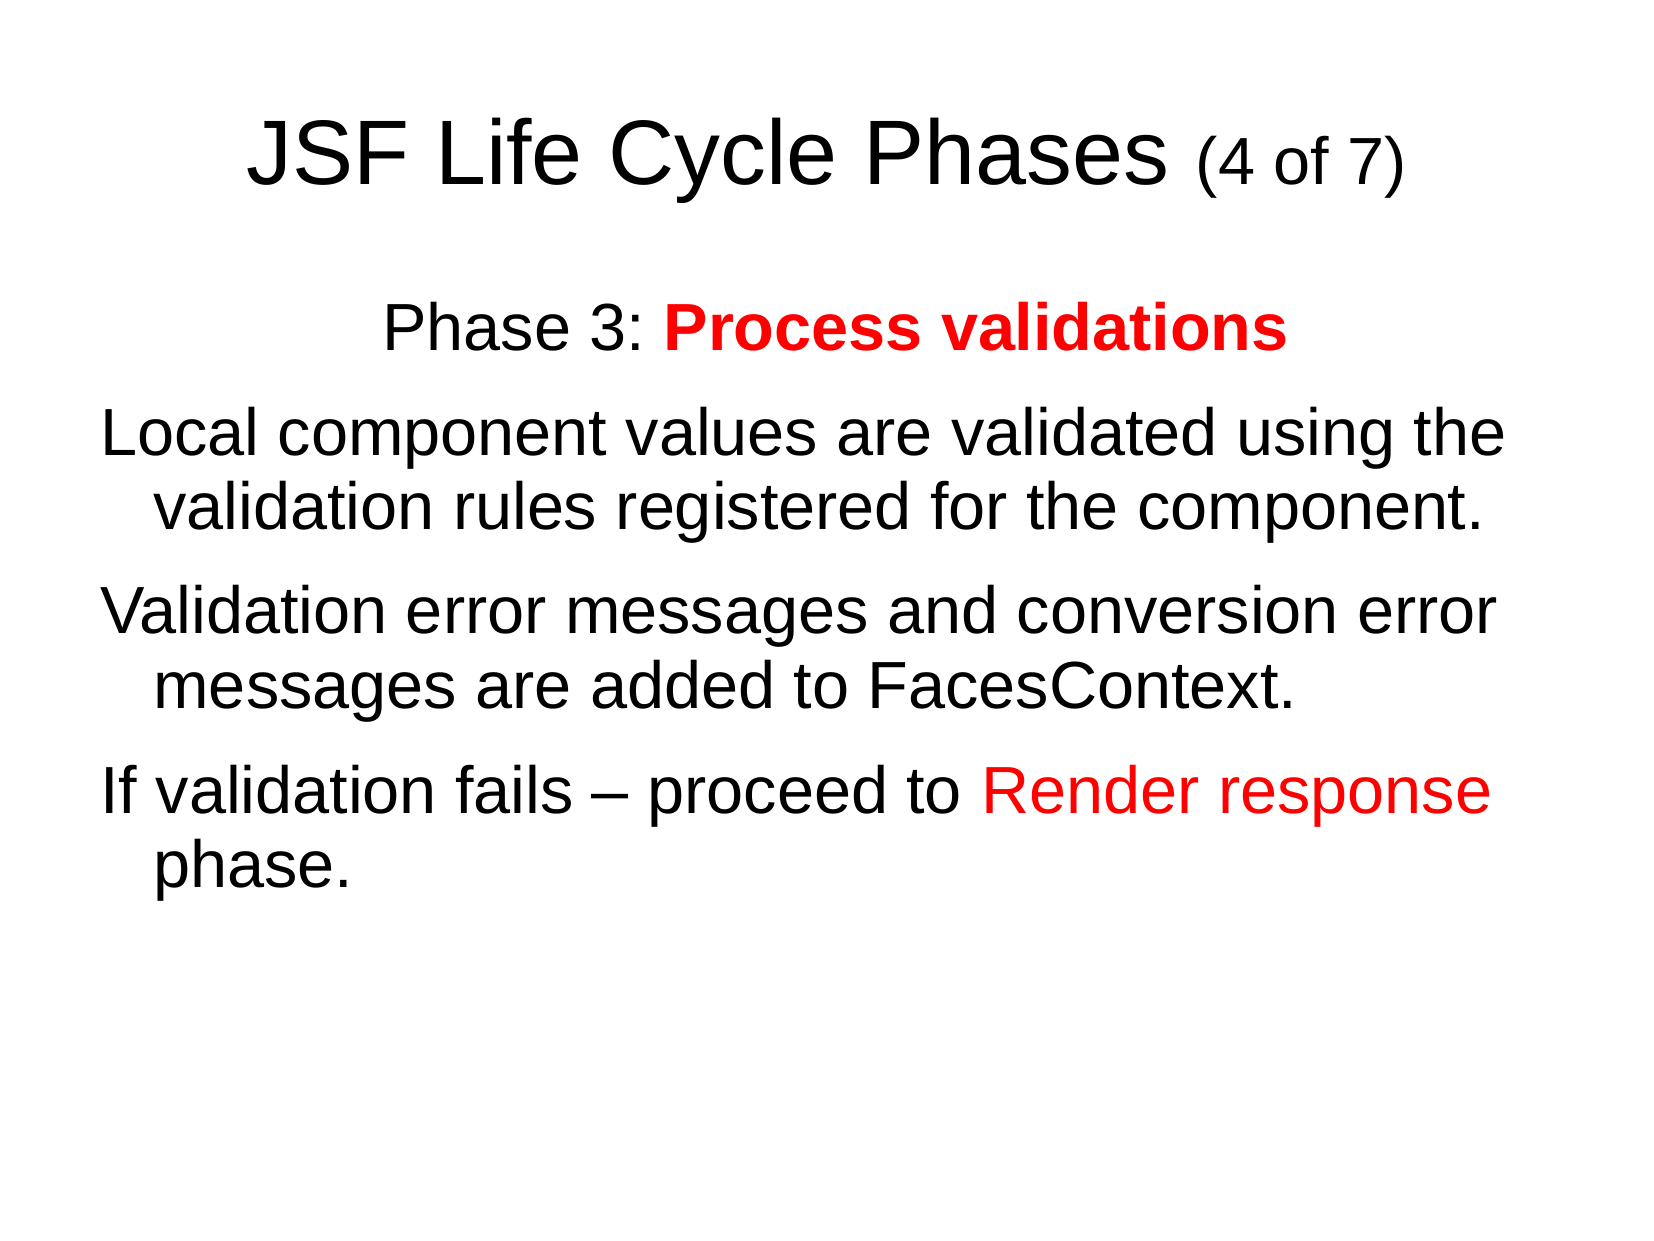

# JSF Life Cycle Phases (4 of 7)
Phase 3: Process validations
Local component values are validated using the validation rules registered for the component.
Validation error messages and conversion error messages are added to FacesContext.
If validation fails – proceed to Render response phase.